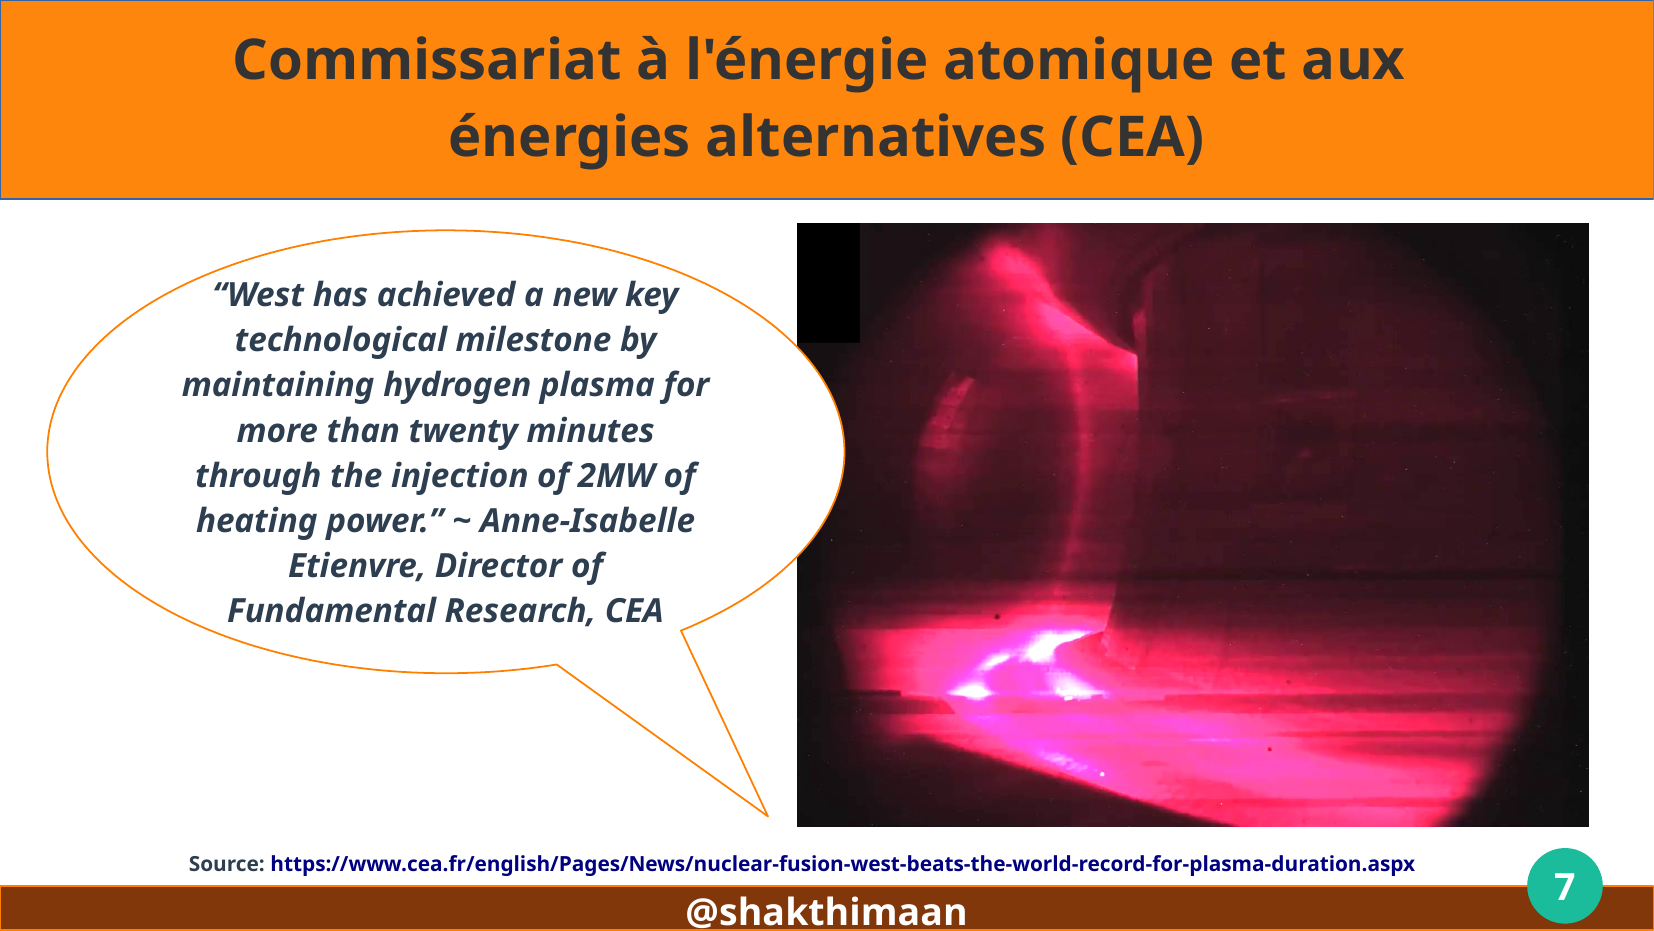

Commissariat à l'énergie atomique et aux
énergies alternatives (CEA)
“West has achieved a new key technological milestone by maintaining hydrogen plasma for more than twenty minutes through the injection of 2MW of heating power.” ~ Anne-Isabelle Etienvre, Director of Fundamental Research, CEA
7
# Source: https://www.cea.fr/english/Pages/News/nuclear-fusion-west-beats-the-world-record-for-plasma-duration.aspx
@shakthimaan